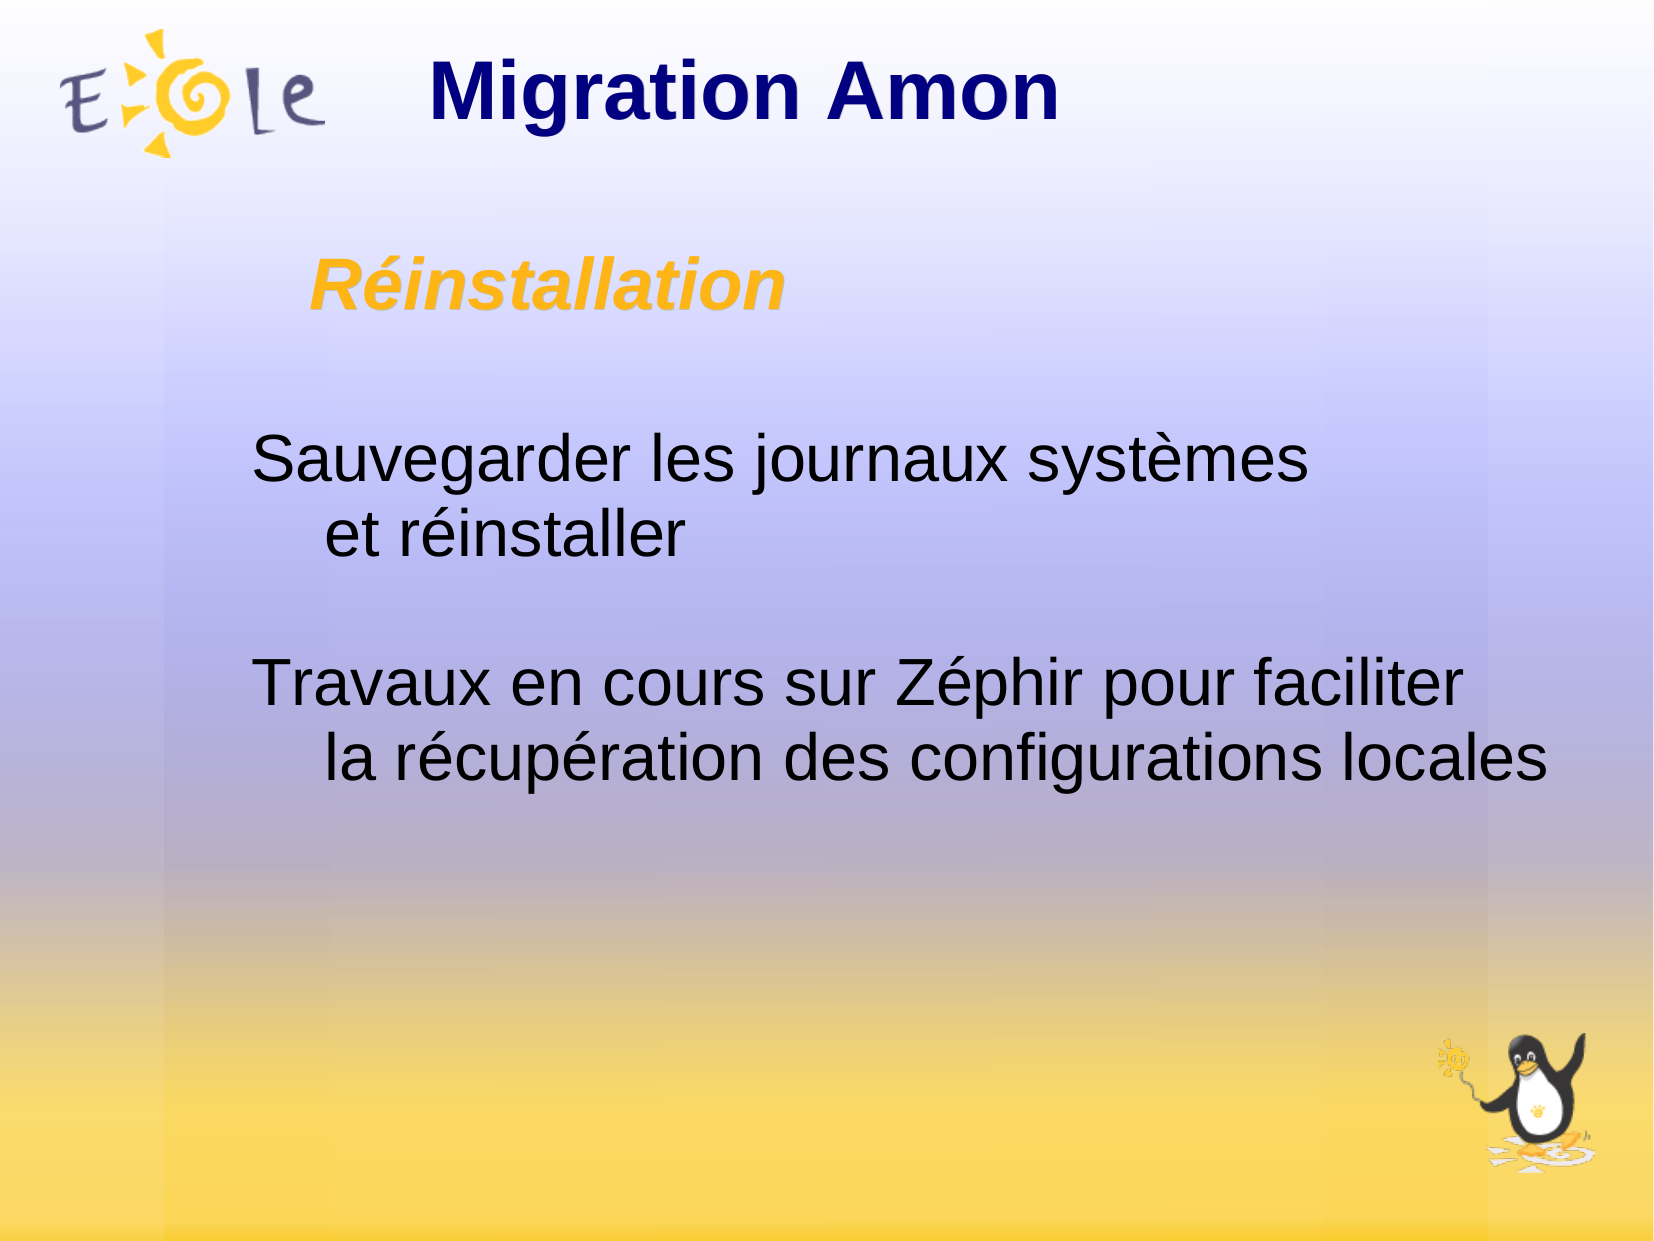

Migration Amon
Réinstallation
Sauvegarder les journaux systèmes
	et réinstaller
Travaux en cours sur Zéphir pour faciliter
	la récupération des configurations locales